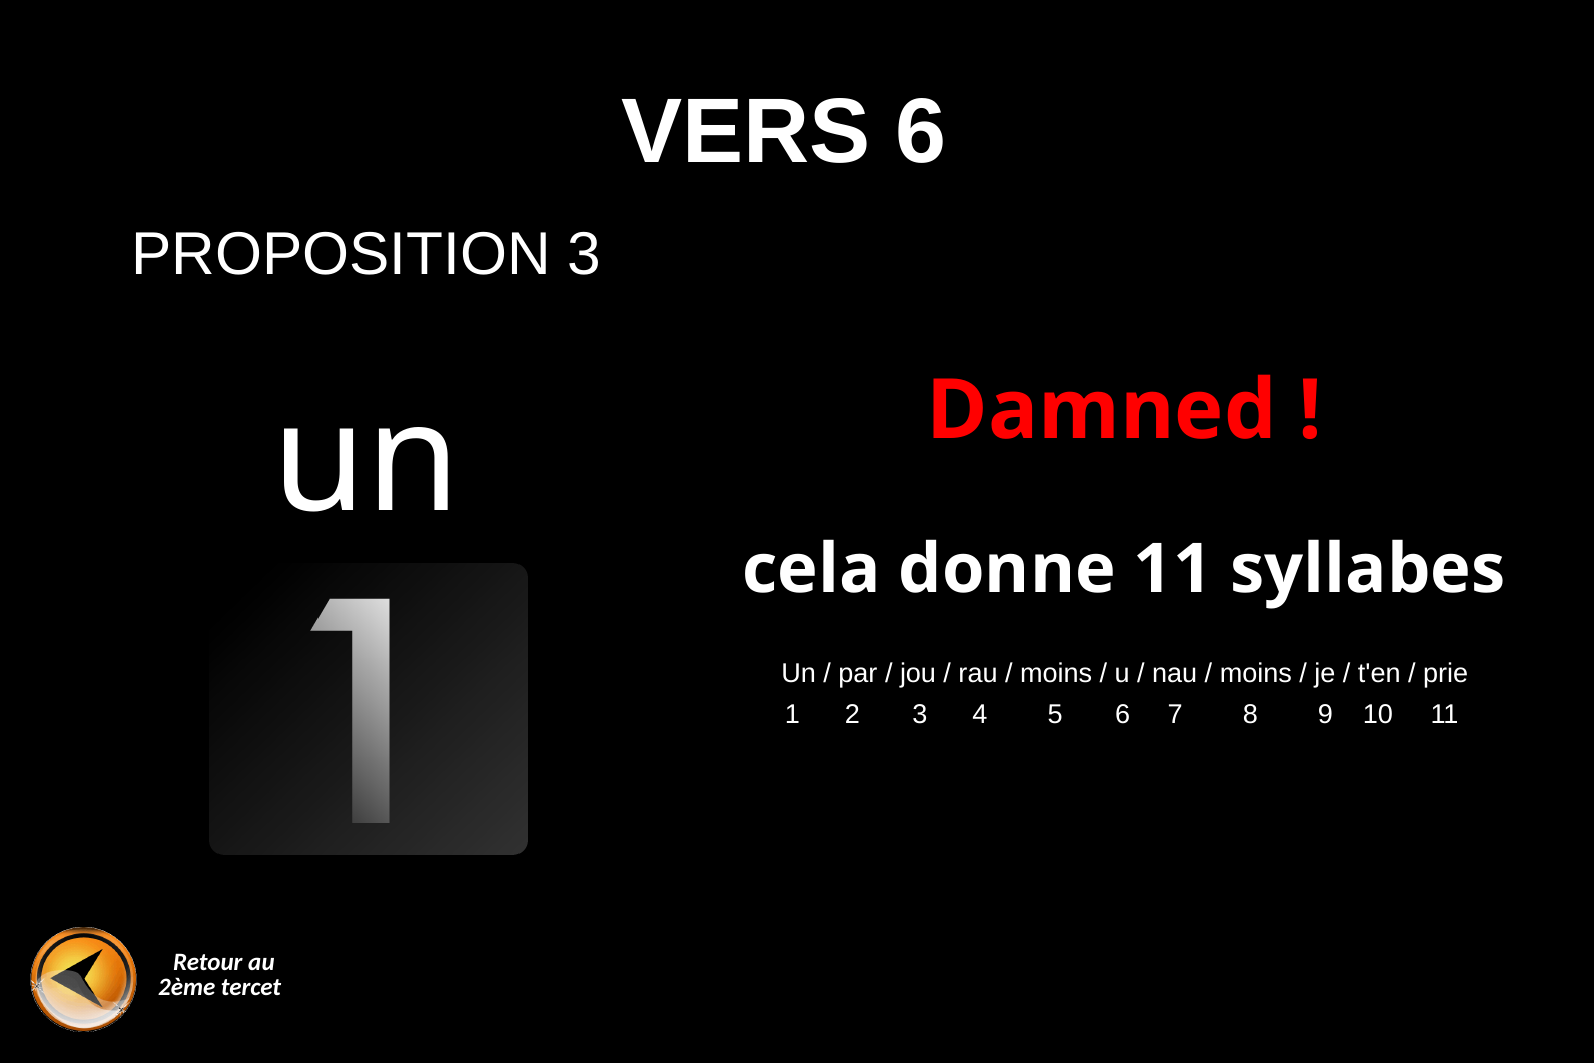

# VERS 6
PROPOSITION 3
un
Damned !
cela donne 11 syllabes
Un / par / jou / rau / moins / u / nau / moins / je / t'en / prie
 1 2 3 4 5 6 7 8 9 10 11
Retour au 2ème tercet